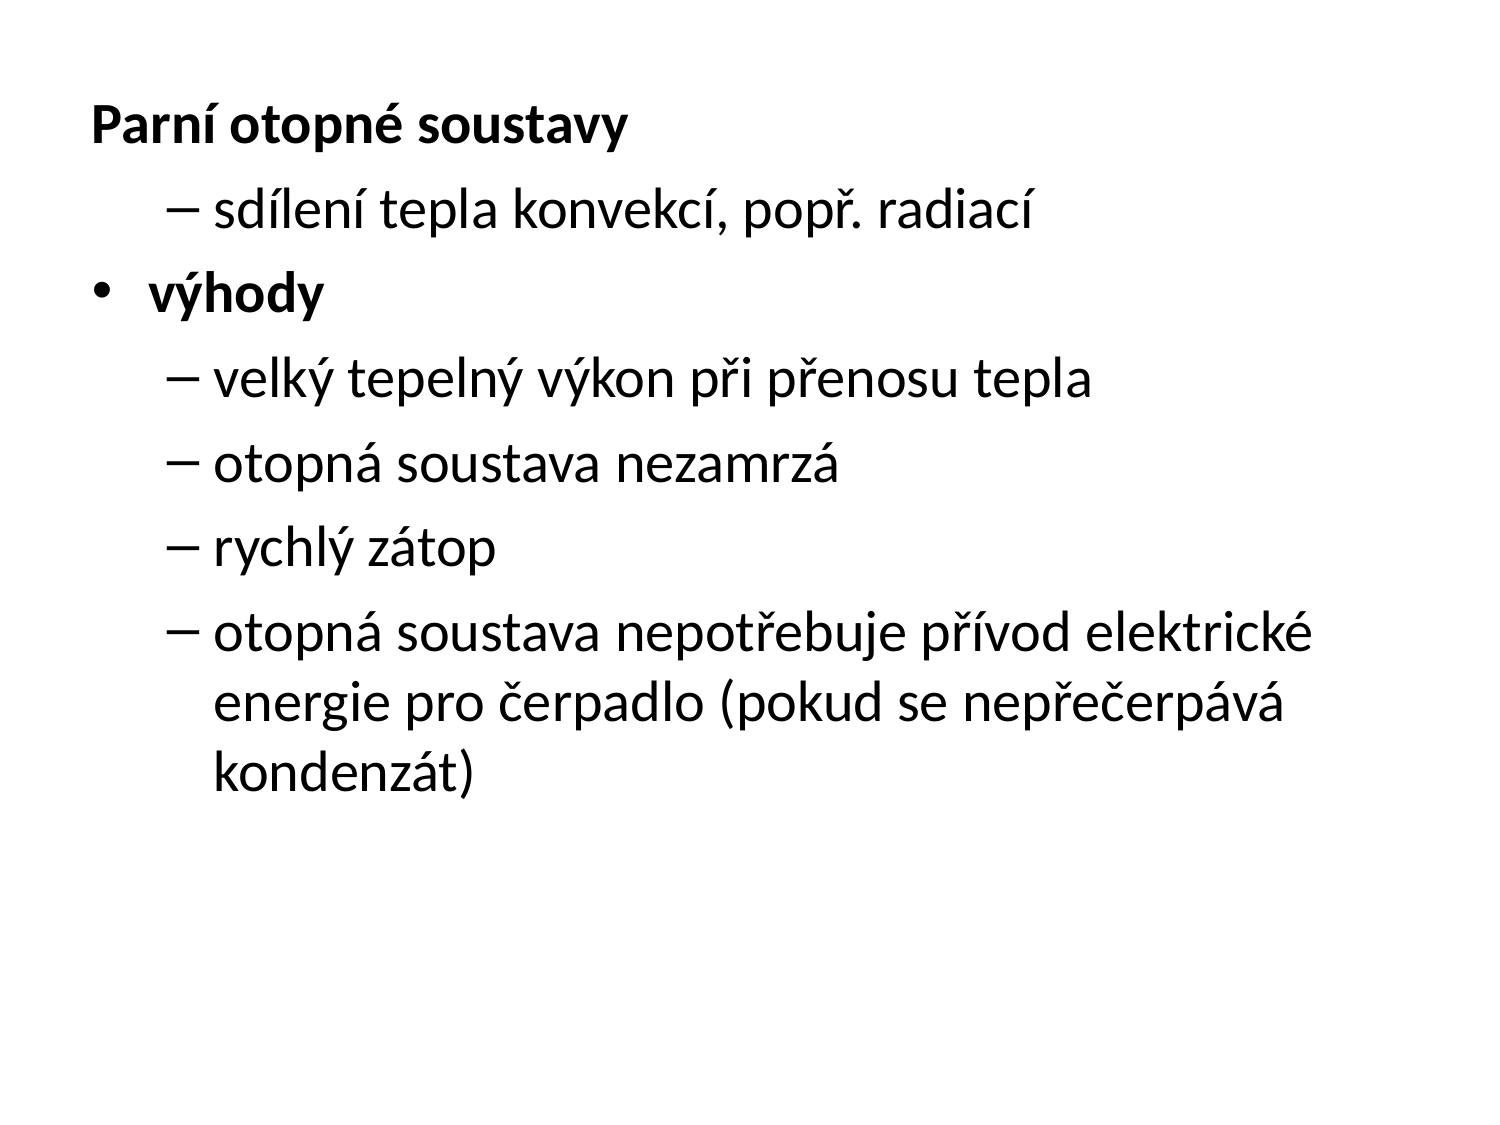

#
Parní otopné soustavy
sdílení tepla konvekcí, popř. radiací
výhody
velký tepelný výkon při přenosu tepla
otopná soustava nezamrzá
rychlý zátop
otopná soustava nepotřebuje přívod elektrické energie pro čerpadlo (pokud se nepřečerpává kondenzát)